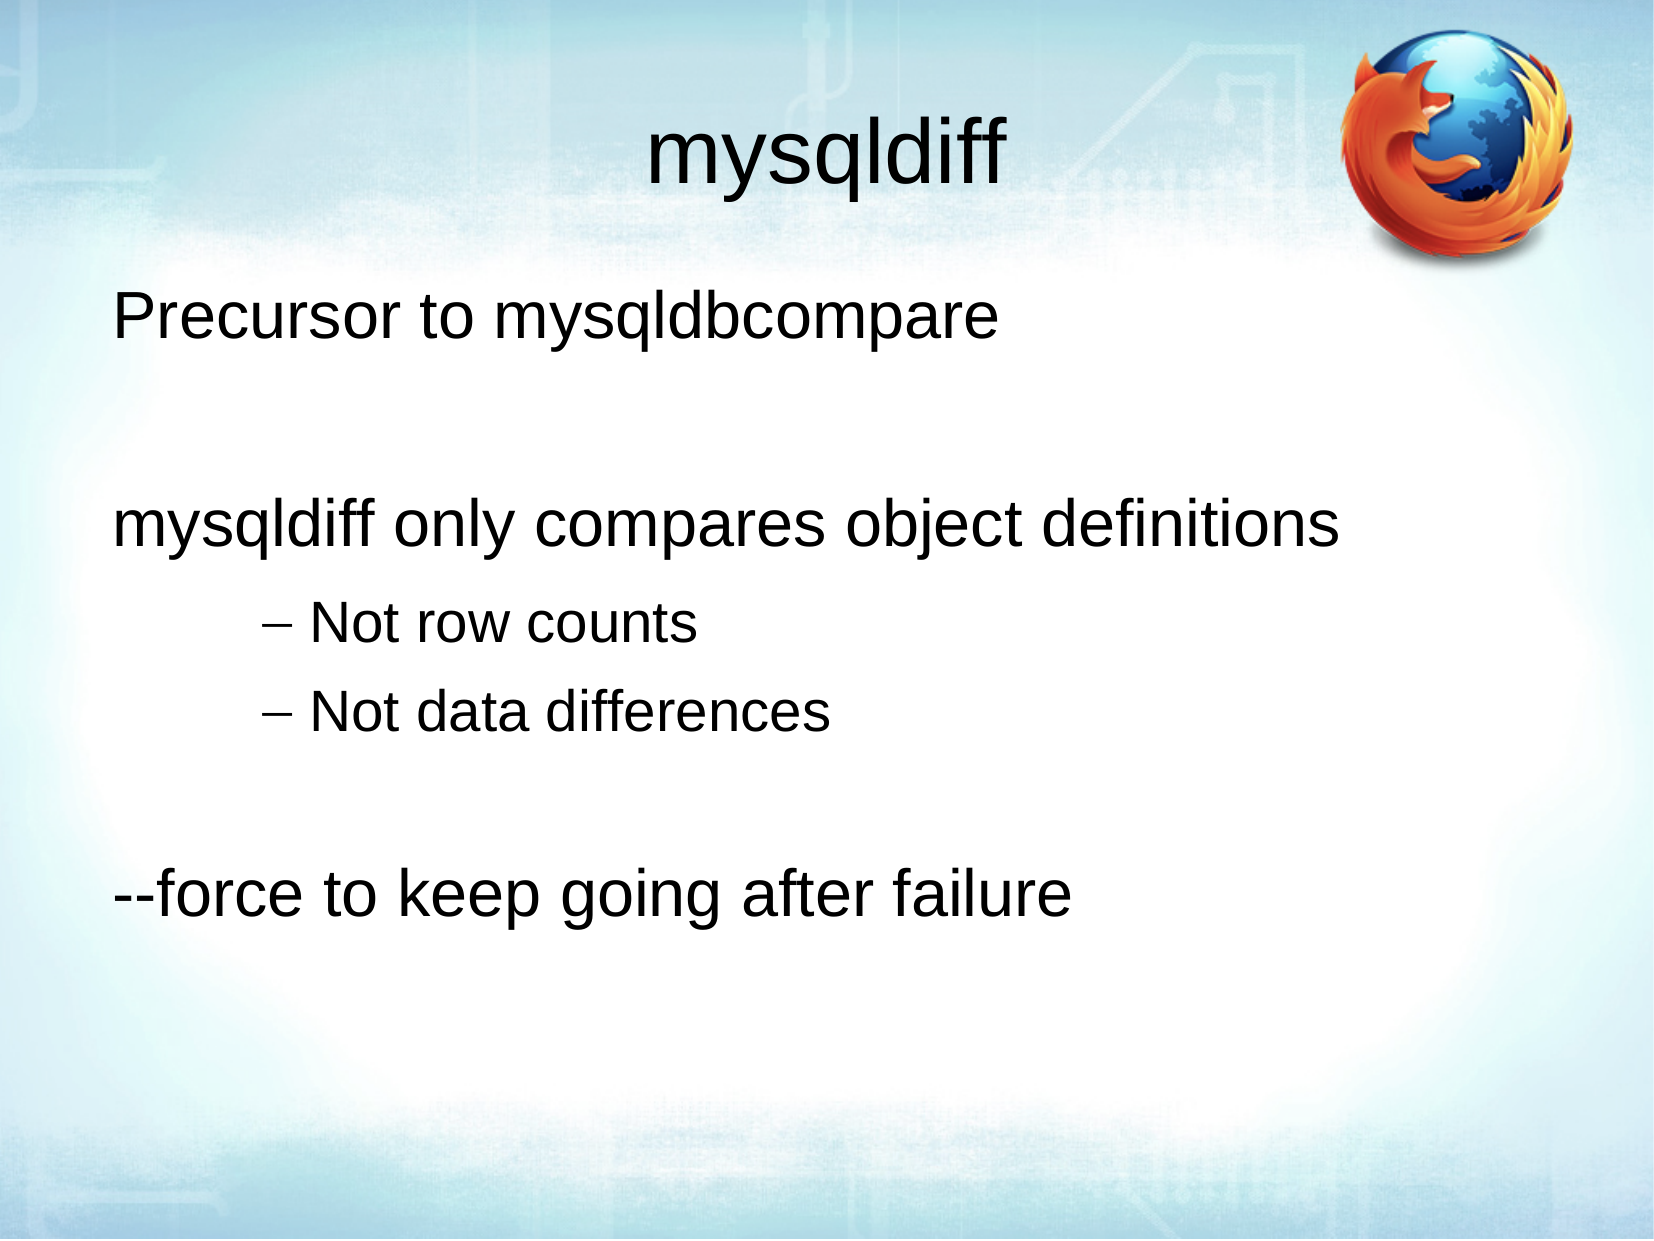

# mysqldiff
Precursor to mysqldbcompare
mysqldiff only compares object definitions
Not row counts
Not data differences
--force to keep going after failure